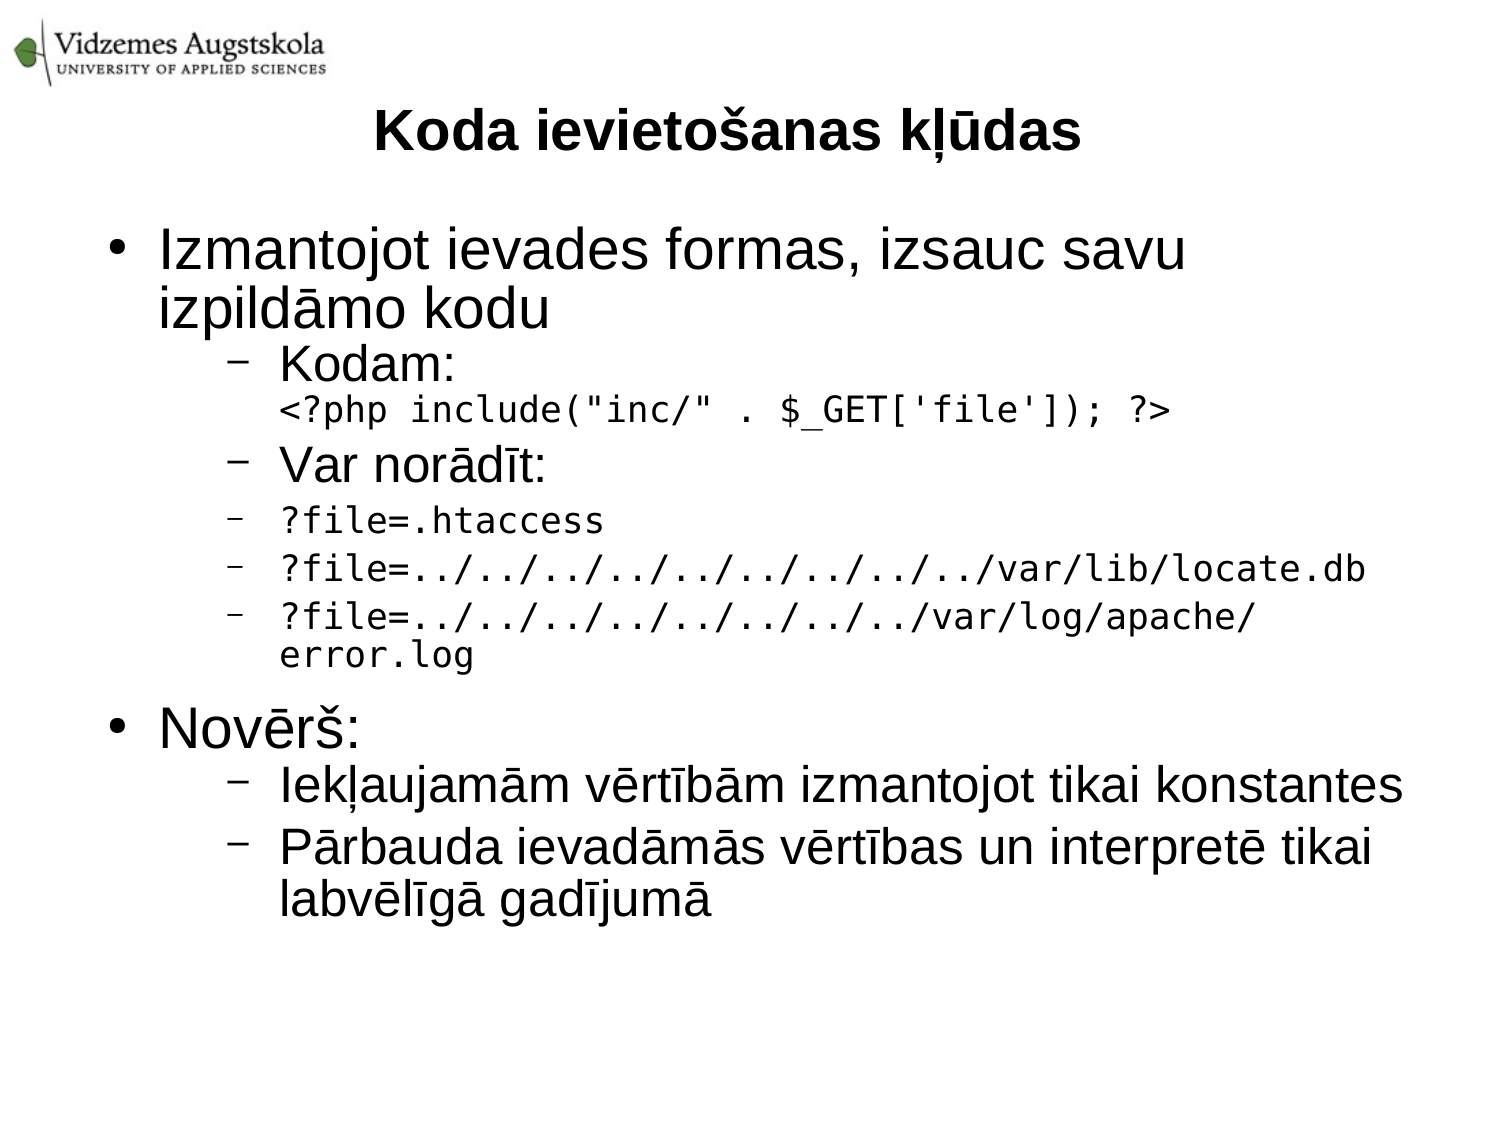

# Koda ievietošanas kļūdas
Izmantojot ievades formas, izsauc savu izpildāmo kodu
Kodam:
<?php include("inc/" . $_GET['file']); ?>
Var norādīt:
?file=.htaccess
?file=../../../../../../../../../var/lib/locate.db
?file=../../../../../../../../var/log/apache/error.log
Novērš:
Iekļaujamām vērtībām izmantojot tikai konstantes
Pārbauda ievadāmās vērtības un interpretē tikai labvēlīgā gadījumā